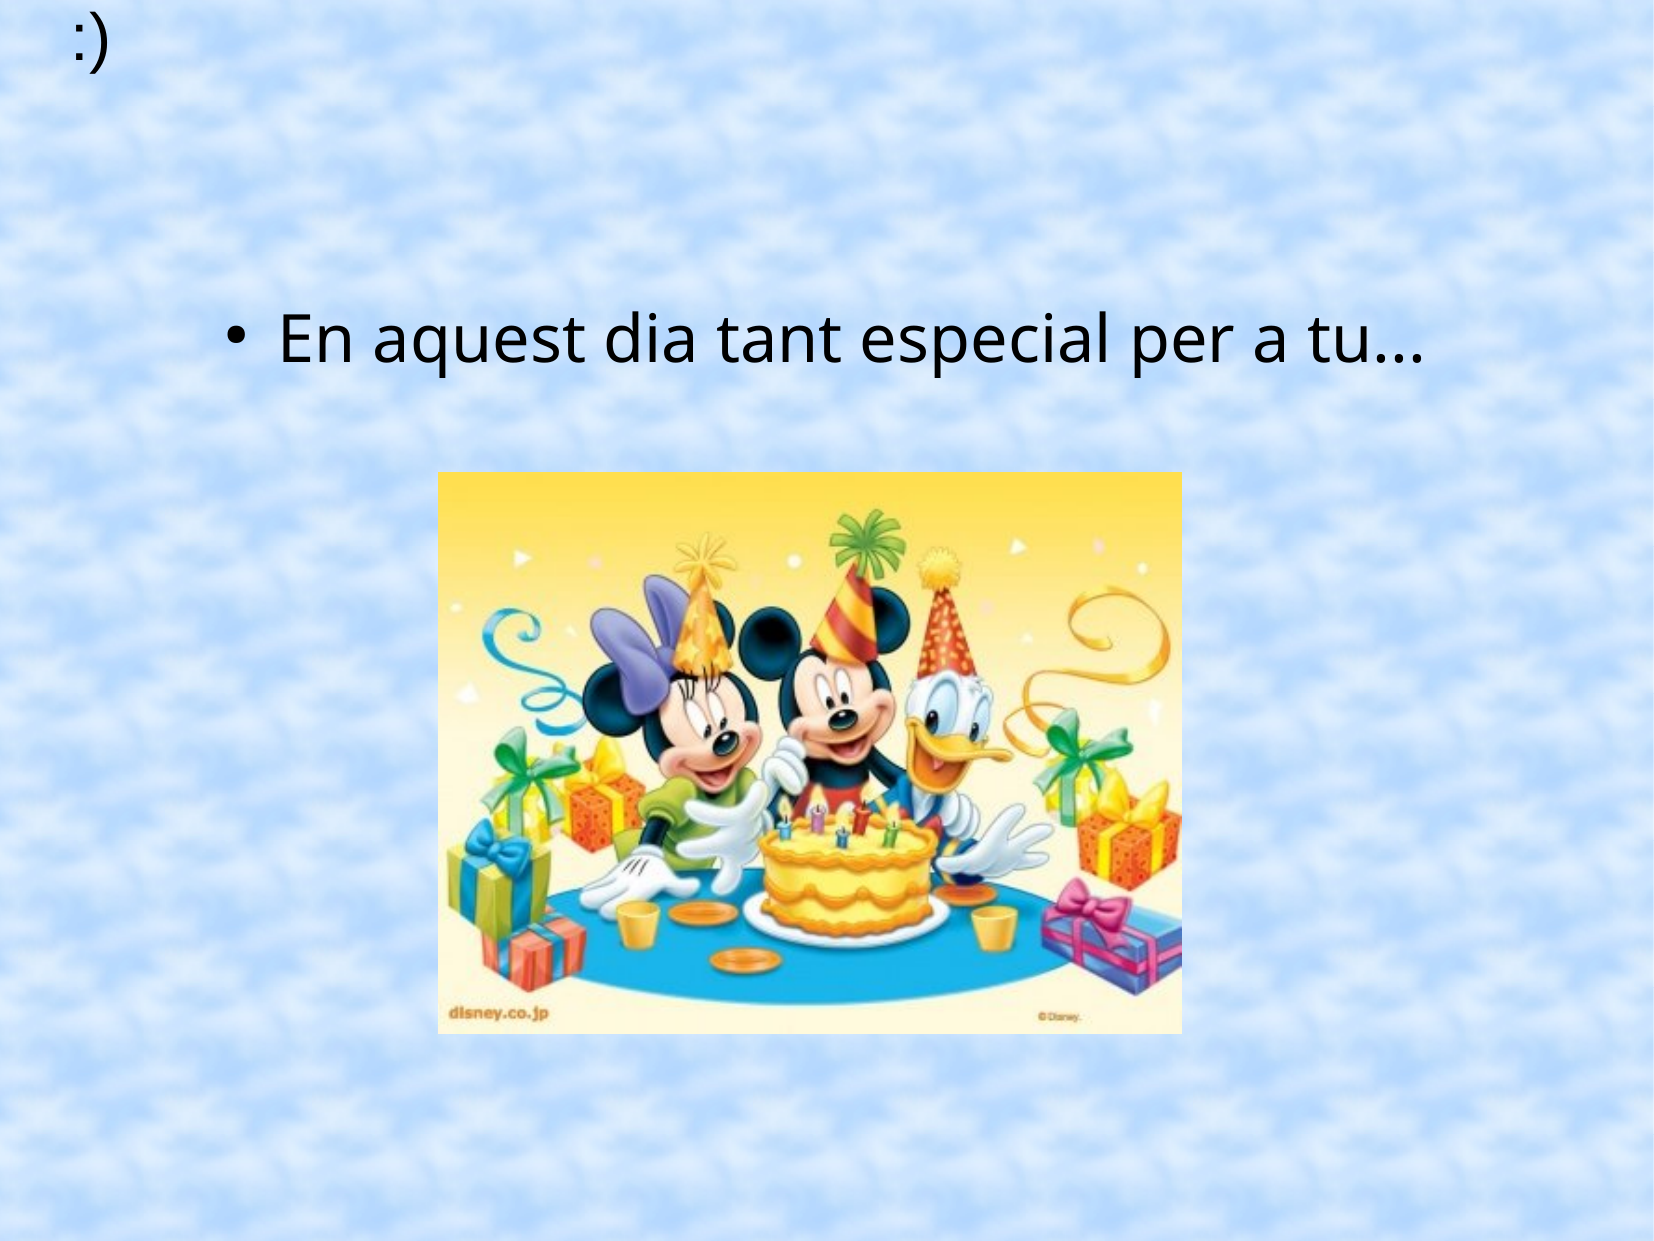

# :)
En aquest dia tant especial per a tu...